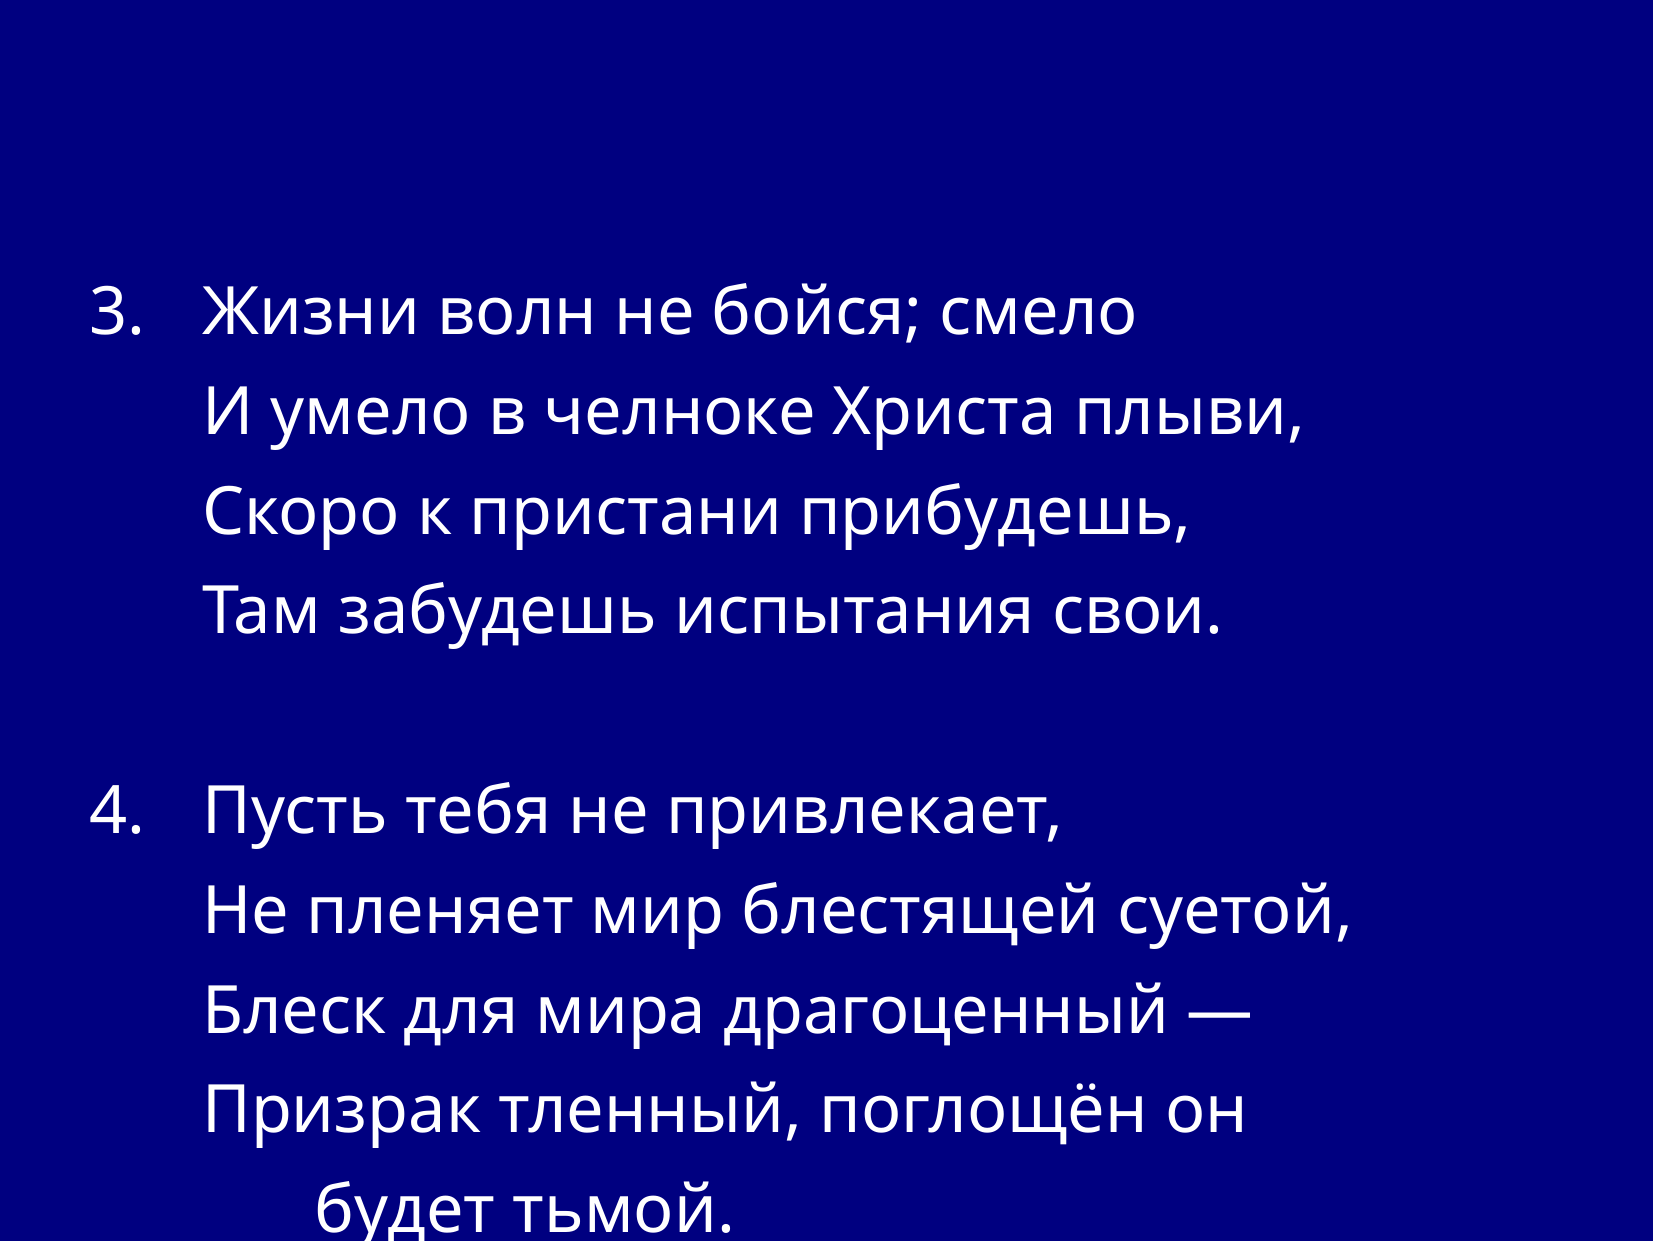

3.	Жизни волн не бойся; смело
	И умело в челноке Христа плыви,
	Скоро к пристани прибудешь,
	Там забудешь испытания свои.
4.	Пусть тебя не привлекает,
	Не пленяет мир блестящей суетой,
	Блеск для мира драгоценный —
	Призрак тленный, поглощён он
		будет тьмой.